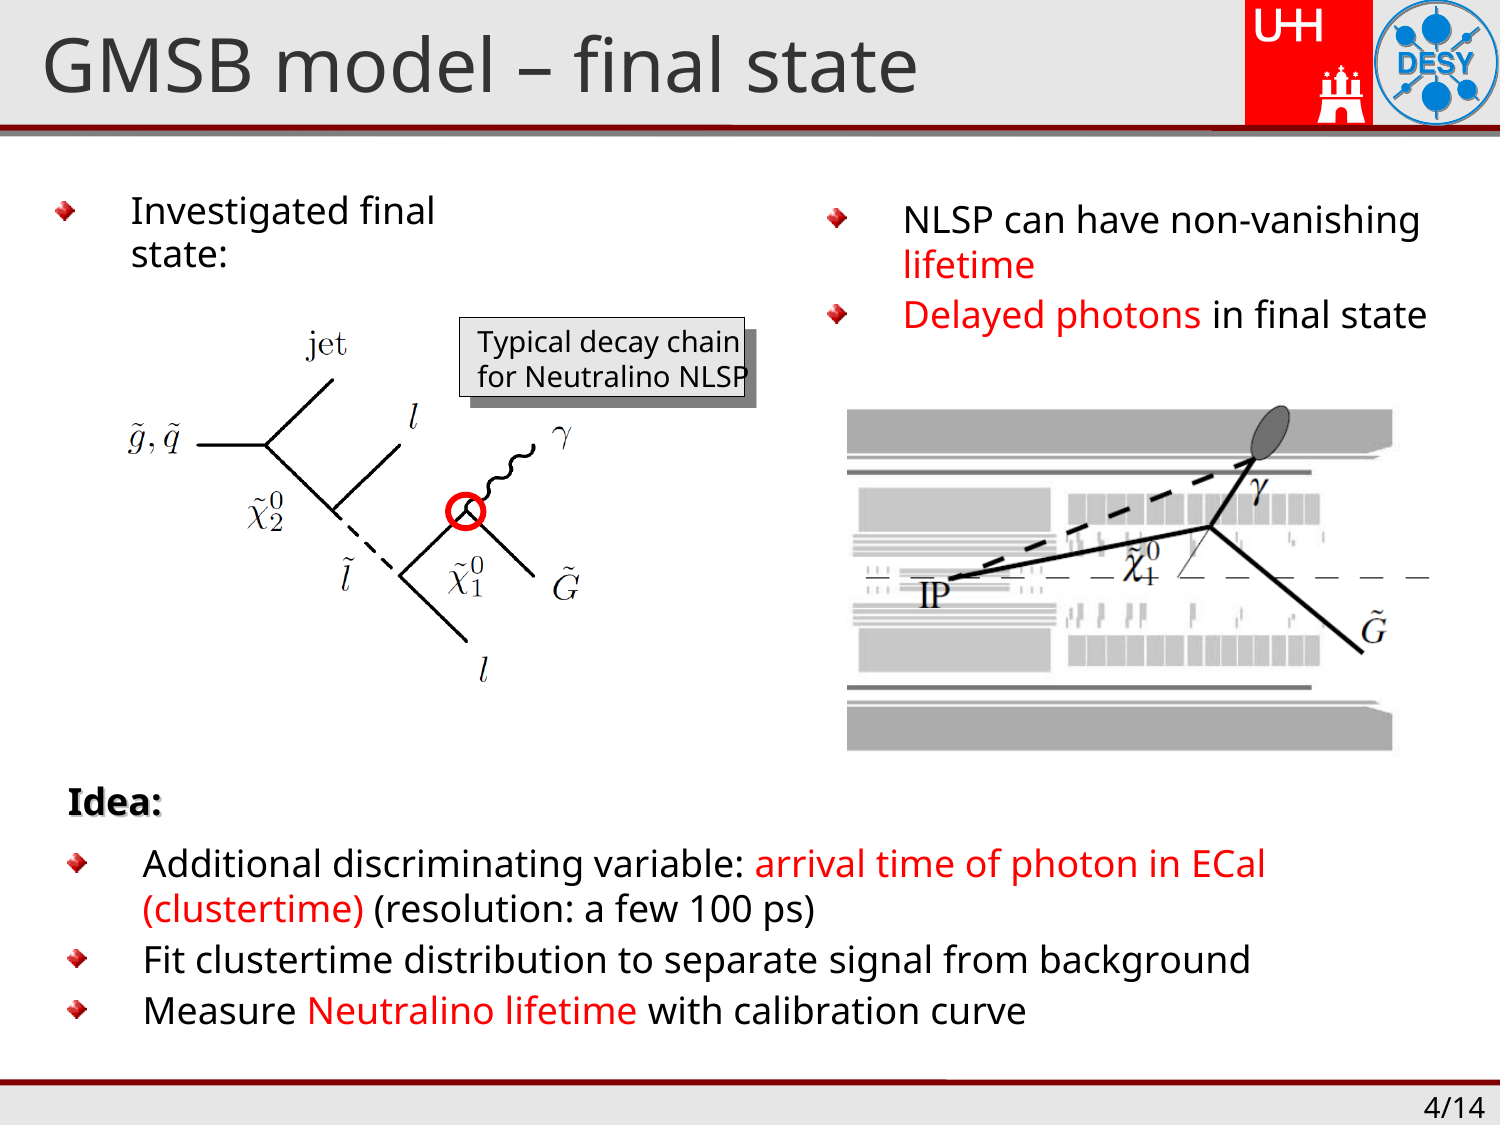

# GMSB model – final state
Investigated final state:
NLSP can have non-vanishing lifetime
Delayed photons in final state
Typical decay chain for Neutralino NLSP
Idea:
Additional discriminating variable: arrival time of photon in ECal (clustertime) (resolution: a few 100 ps)
Fit clustertime distribution to separate signal from background
Measure Neutralino lifetime with calibration curve
4